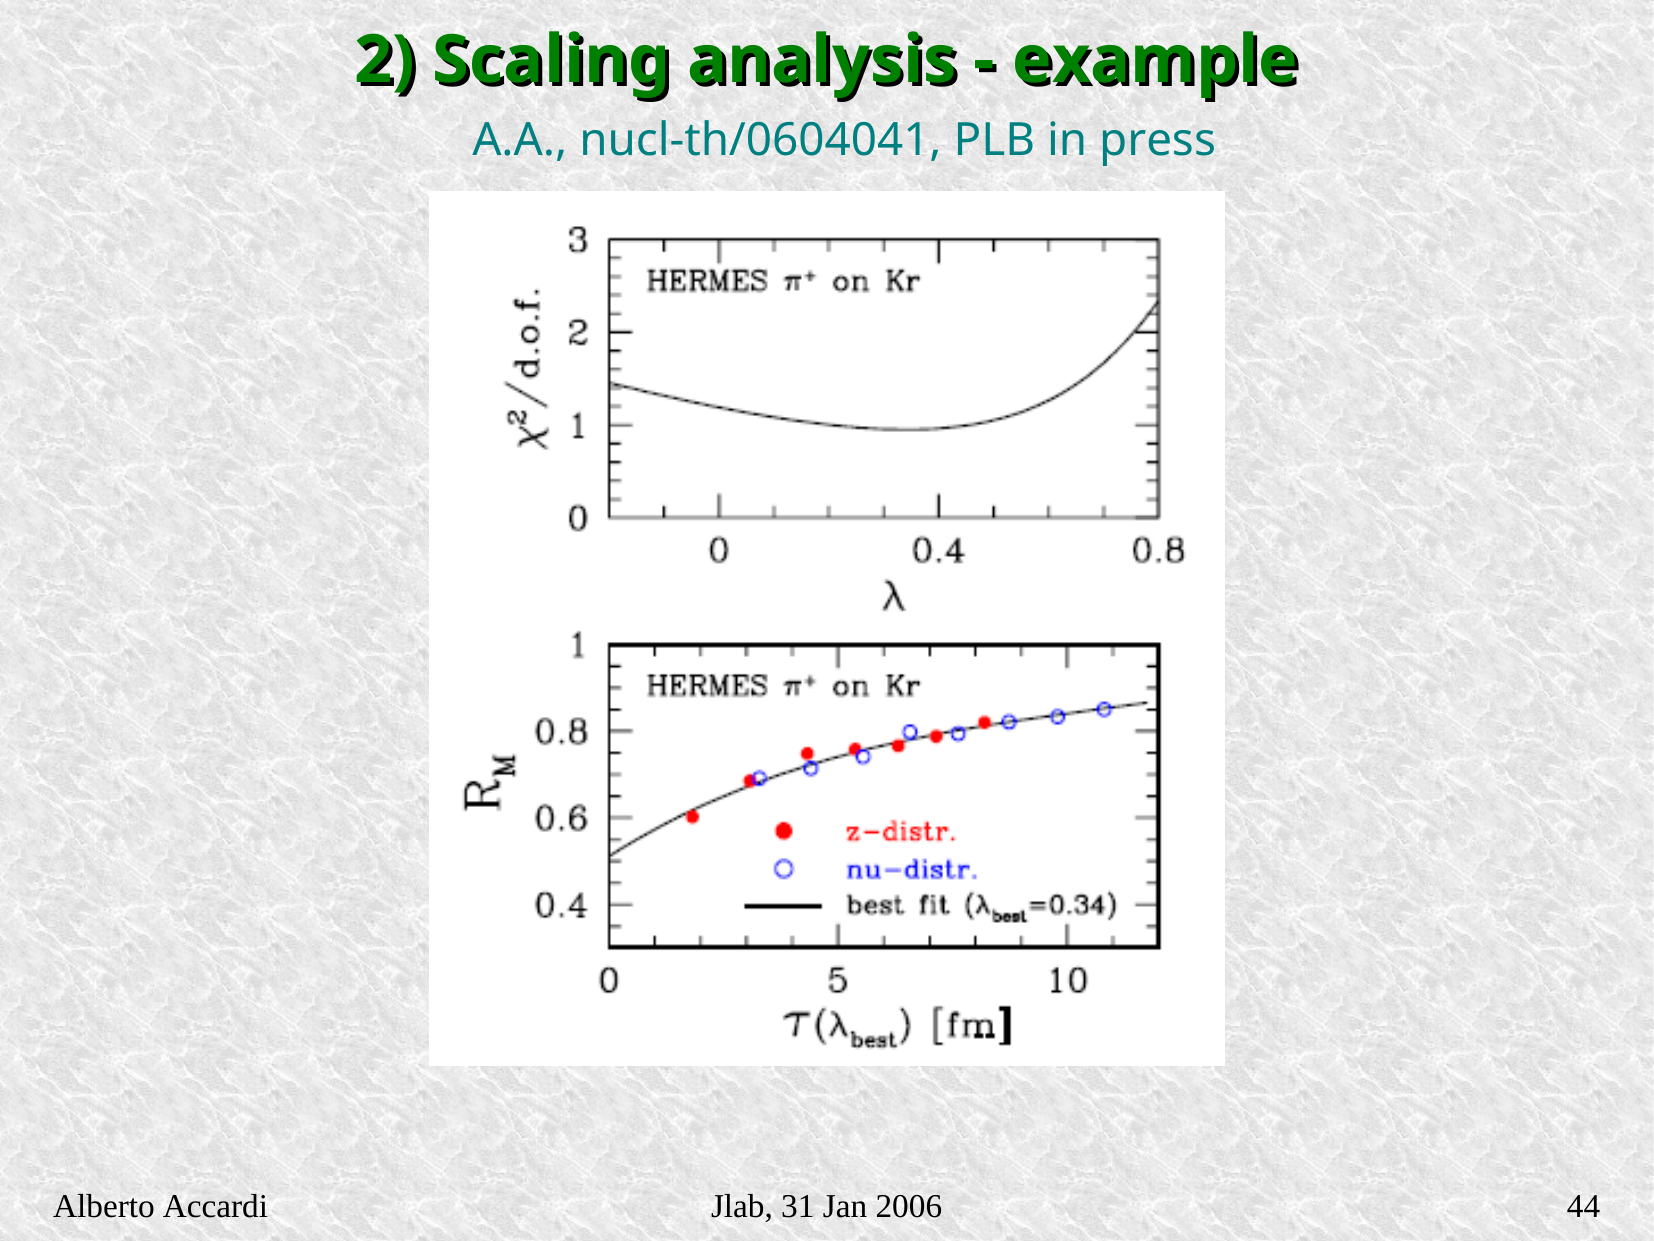

2) Scaling analysis - example
A.A., nucl-th/0604041, PLB in press
Alberto Accardi
Hot Quarks 2006
44